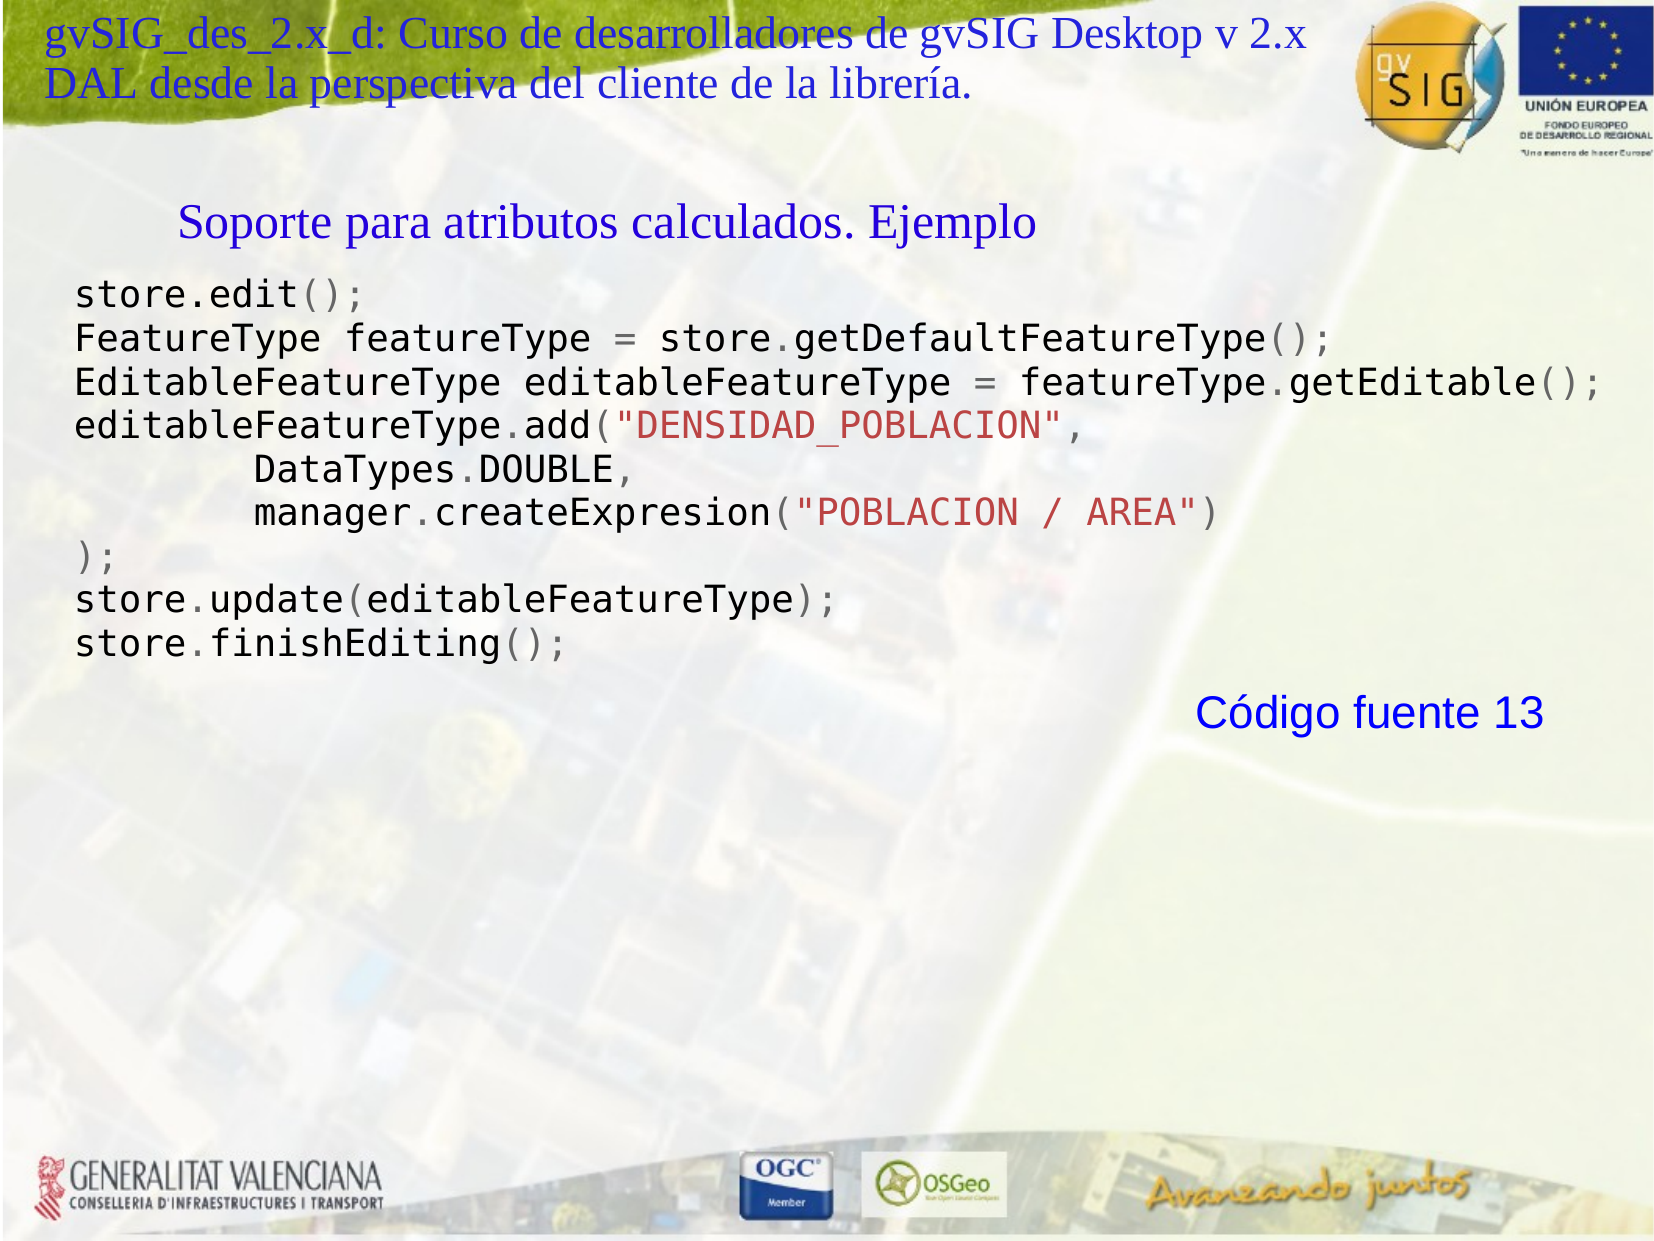

# Soporte para atributos calculados. Ejemplo
store.edit();
FeatureType featureType = store.getDefaultFeatureType();
EditableFeatureType editableFeatureType = featureType.getEditable();
editableFeatureType.add("DENSIDAD_POBLACION",
 DataTypes.DOUBLE,
 manager.createExpresion("POBLACION / AREA")
);
store.update(editableFeatureType);
store.finishEditing();
Código fuente 13